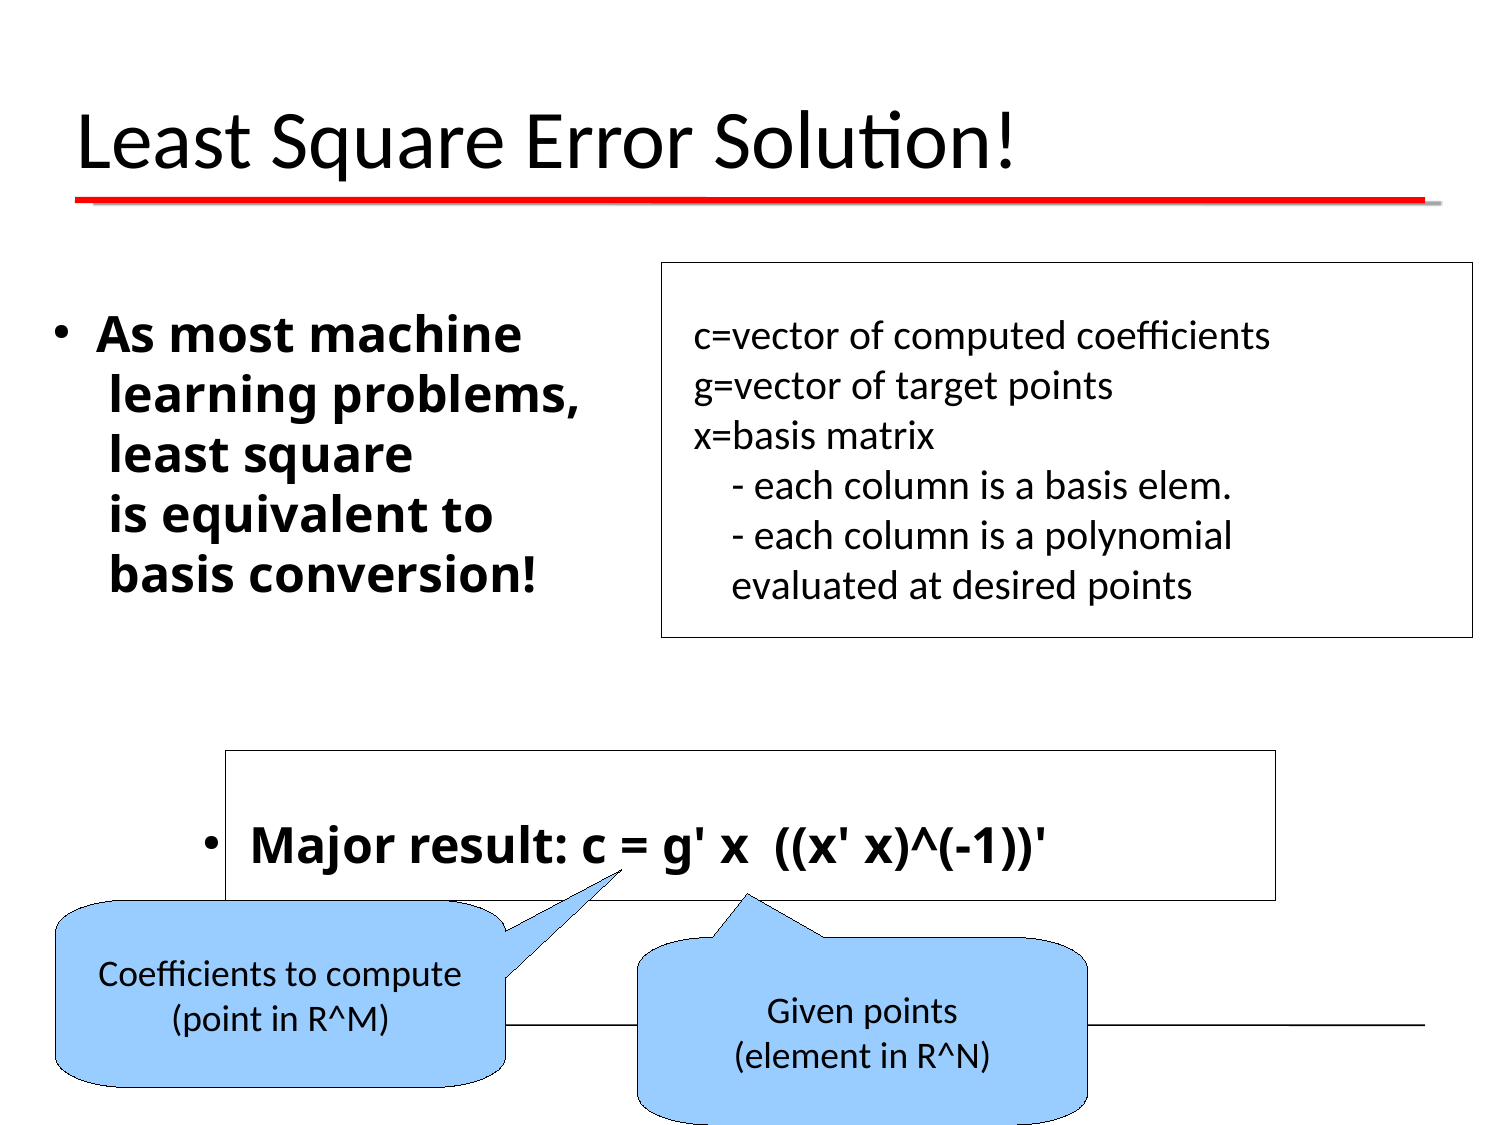

# Least Square Error Solution!
 As most machine
learning problems,
least square
is equivalent to
basis conversion!
Major result: c = g' x ((x' x)^(-1))'
c=vector of computed coefficients
g=vector of target points
x=basis matrix
 - each column is a basis elem.
 - each column is a polynomial
 evaluated at desired points
Coefficients to compute
(point in R^M)
Given points
(element in R^N)